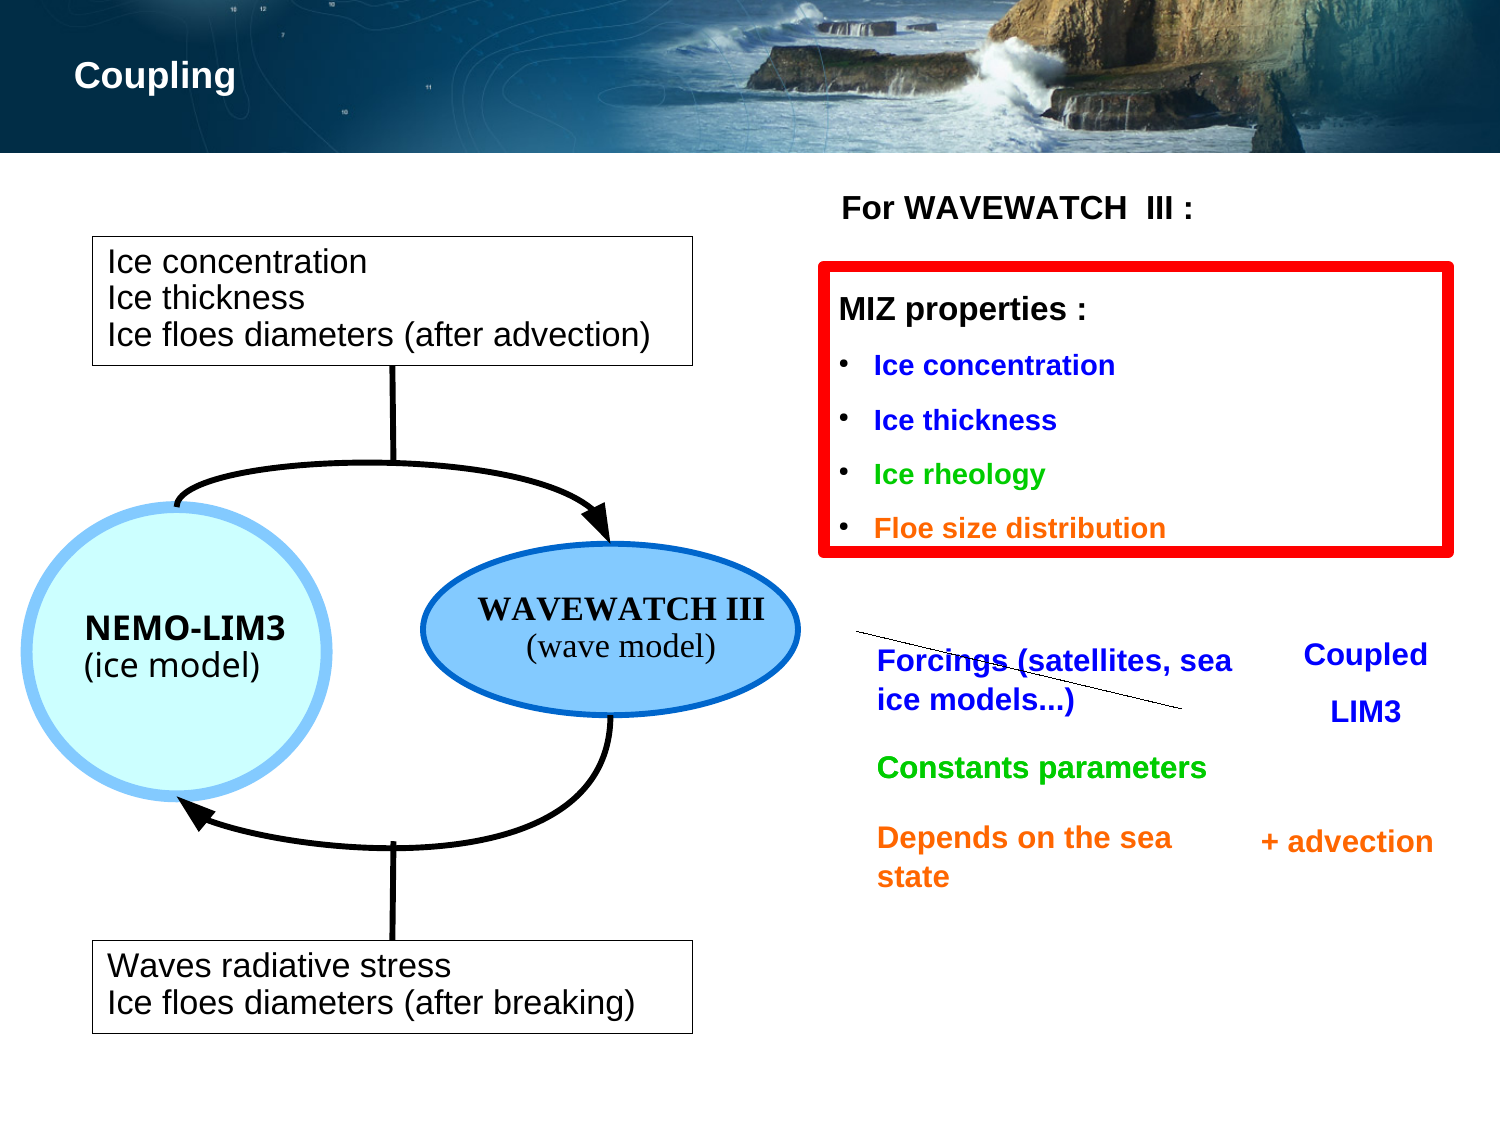

# Coupling
For WAVEWATCH III :
2nd year : Coupling of WAVEWATCH III + NEMO-LIM3
Ice concentration
Ice thickness
Ice floes diameters (after advection)
And it looks like it's working...
MIZ properties :
Ice concentration
Ice thickness
Ice rheology
Floe size distribution
WAVEWATCH III
(wave model)
NEMO-LIM3
(ice model)
Coupled
LIM3
Forcings (satellites, sea ice models...)
Constants parameters
Constants parameters
Depends on the sea state
+ advection
Waves radiative stress
Ice floes diameters (after breaking)
And the 3rd year is coming… (too fast)
Ice is pushed eastward by the waves